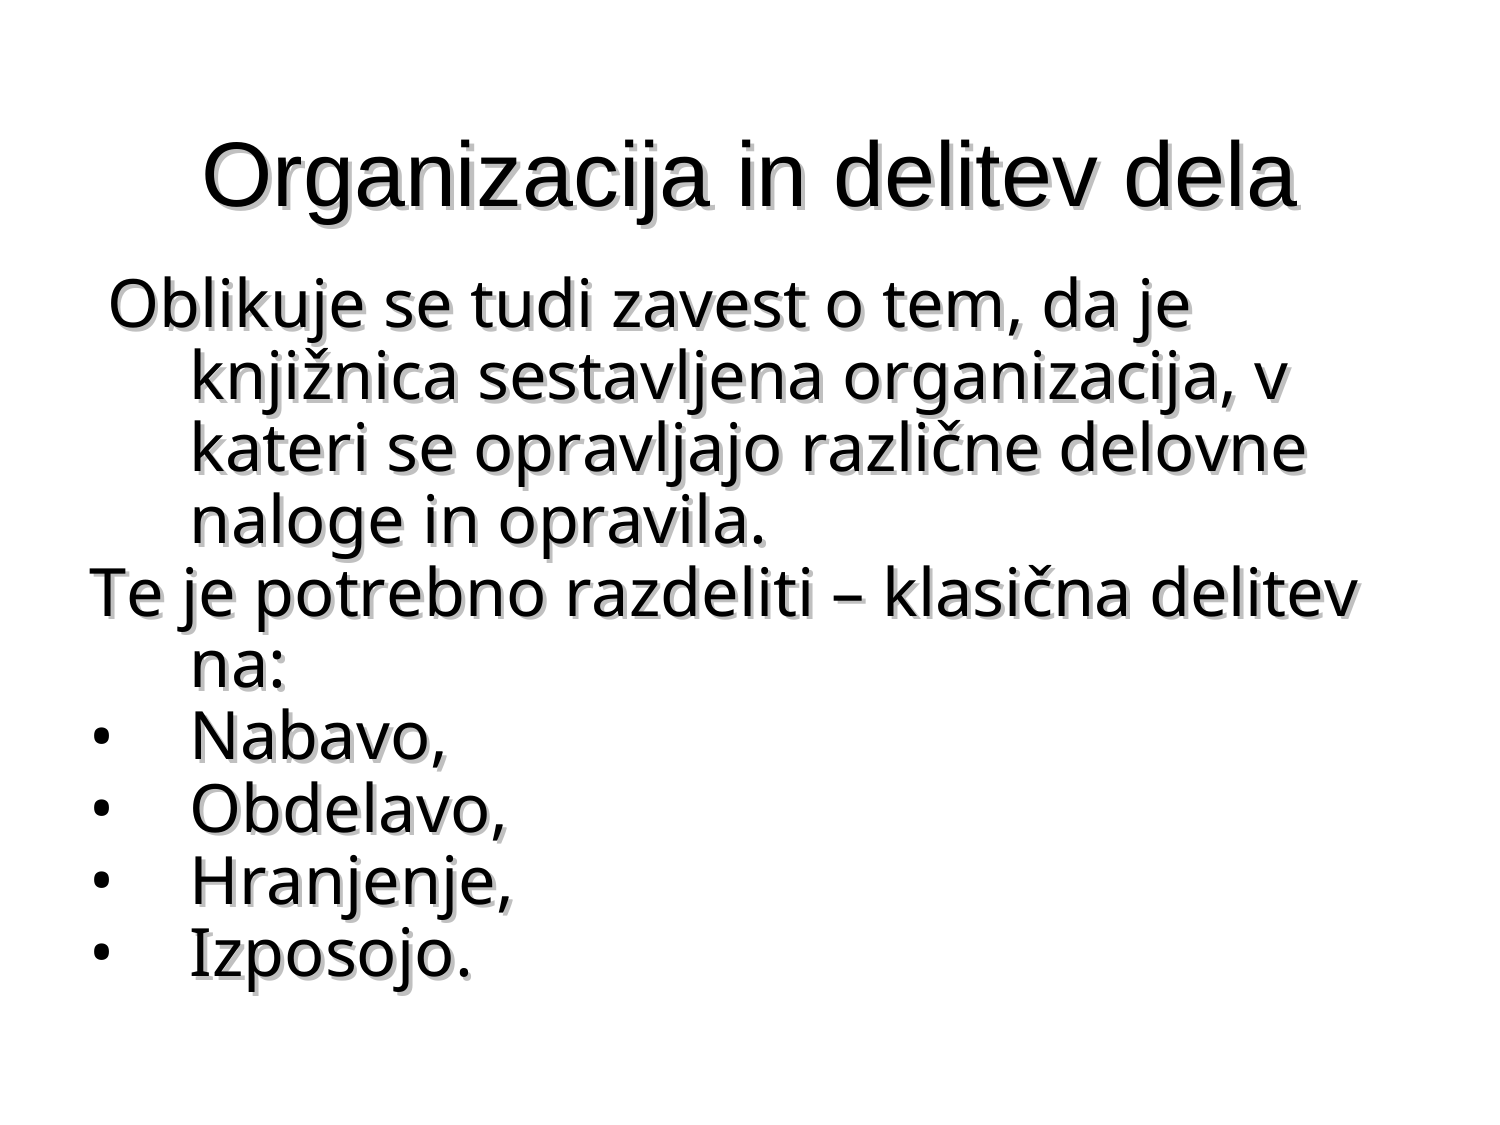

# Organizacija in delitev dela
 Oblikuje se tudi zavest o tem, da je knjižnica sestavljena organizacija, v kateri se opravljajo različne delovne naloge in opravila.
Te je potrebno razdeliti – klasična delitev na:
Nabavo,
Obdelavo,
Hranjenje,
Izposojo.
13
Oddelek za bibliotekarstvo, informacijsko znanost in knjigarstvo, Filozofska fakulteta